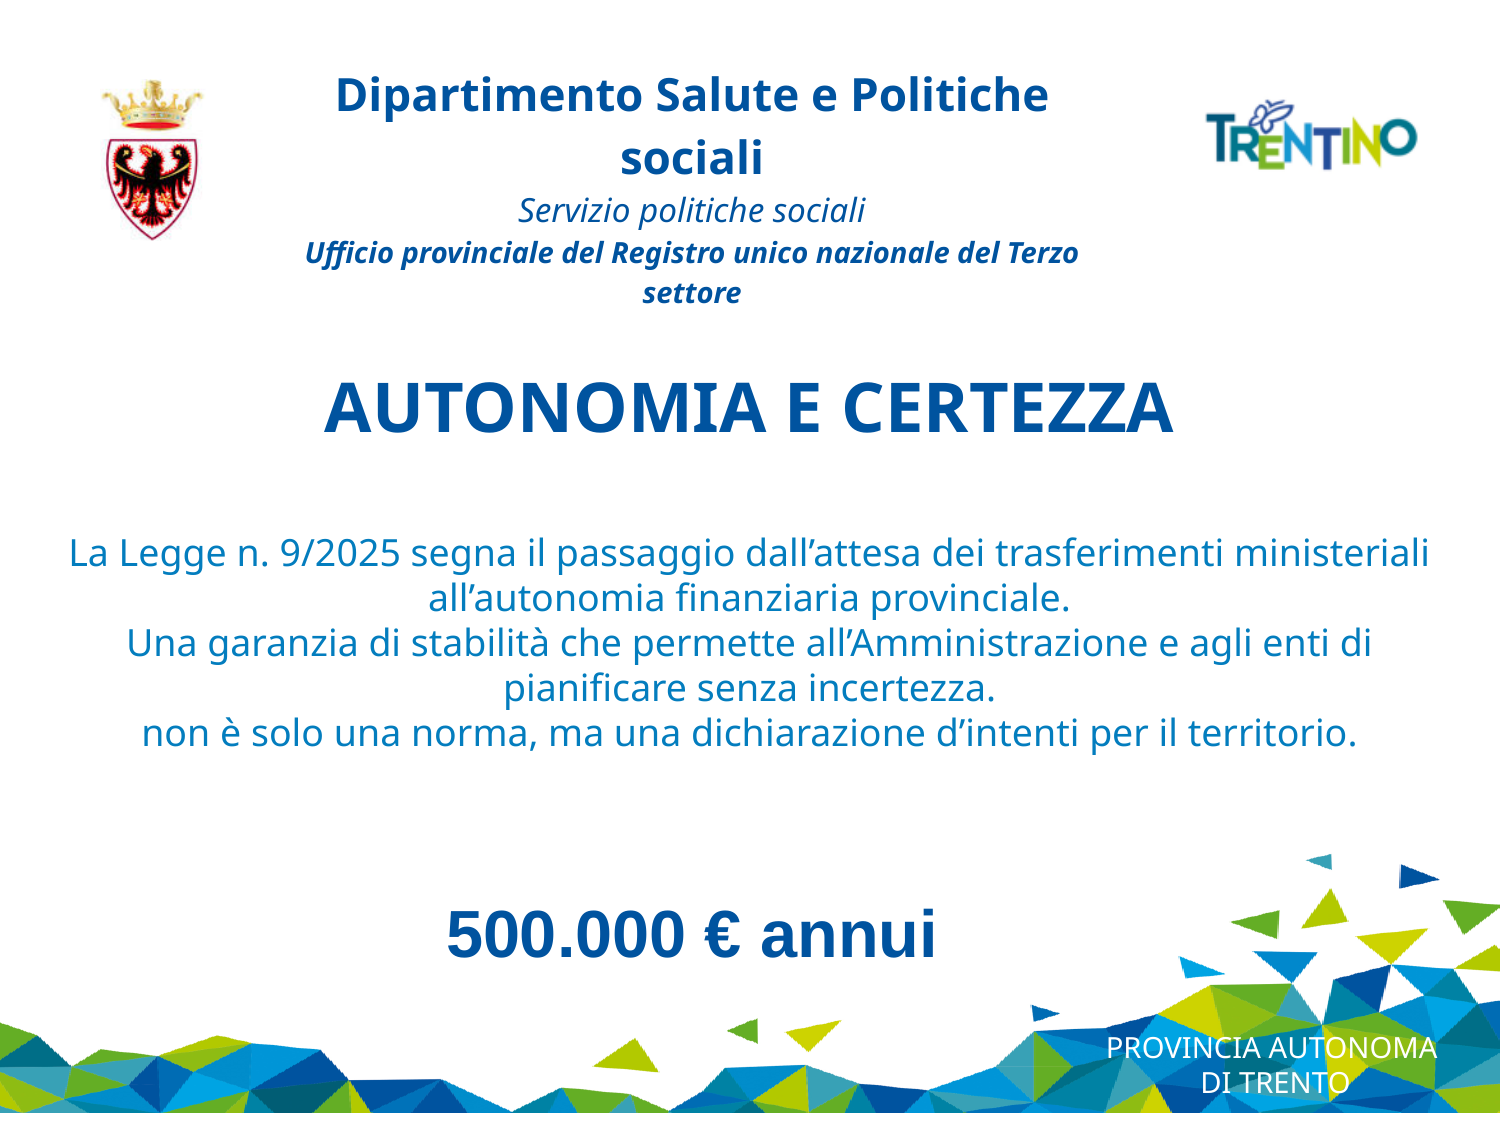

Dipartimento Salute e Politiche sociali
Servizio politiche sociali
Ufficio provinciale del Registro unico nazionale del Terzo settore
# AUTONOMIA E CERTEZZA La Legge n. 9/2025 segna il passaggio dall’attesa dei trasferimenti ministeriali all’autonomia finanziaria provinciale. Una garanzia di stabilità che permette all’Amministrazione e agli enti di pianificare senza incertezza. non è solo una norma, ma una dichiarazione d’intenti per il territorio.
500.000 € annui
PROVINCIA AUTONOMA
DI TRENTO